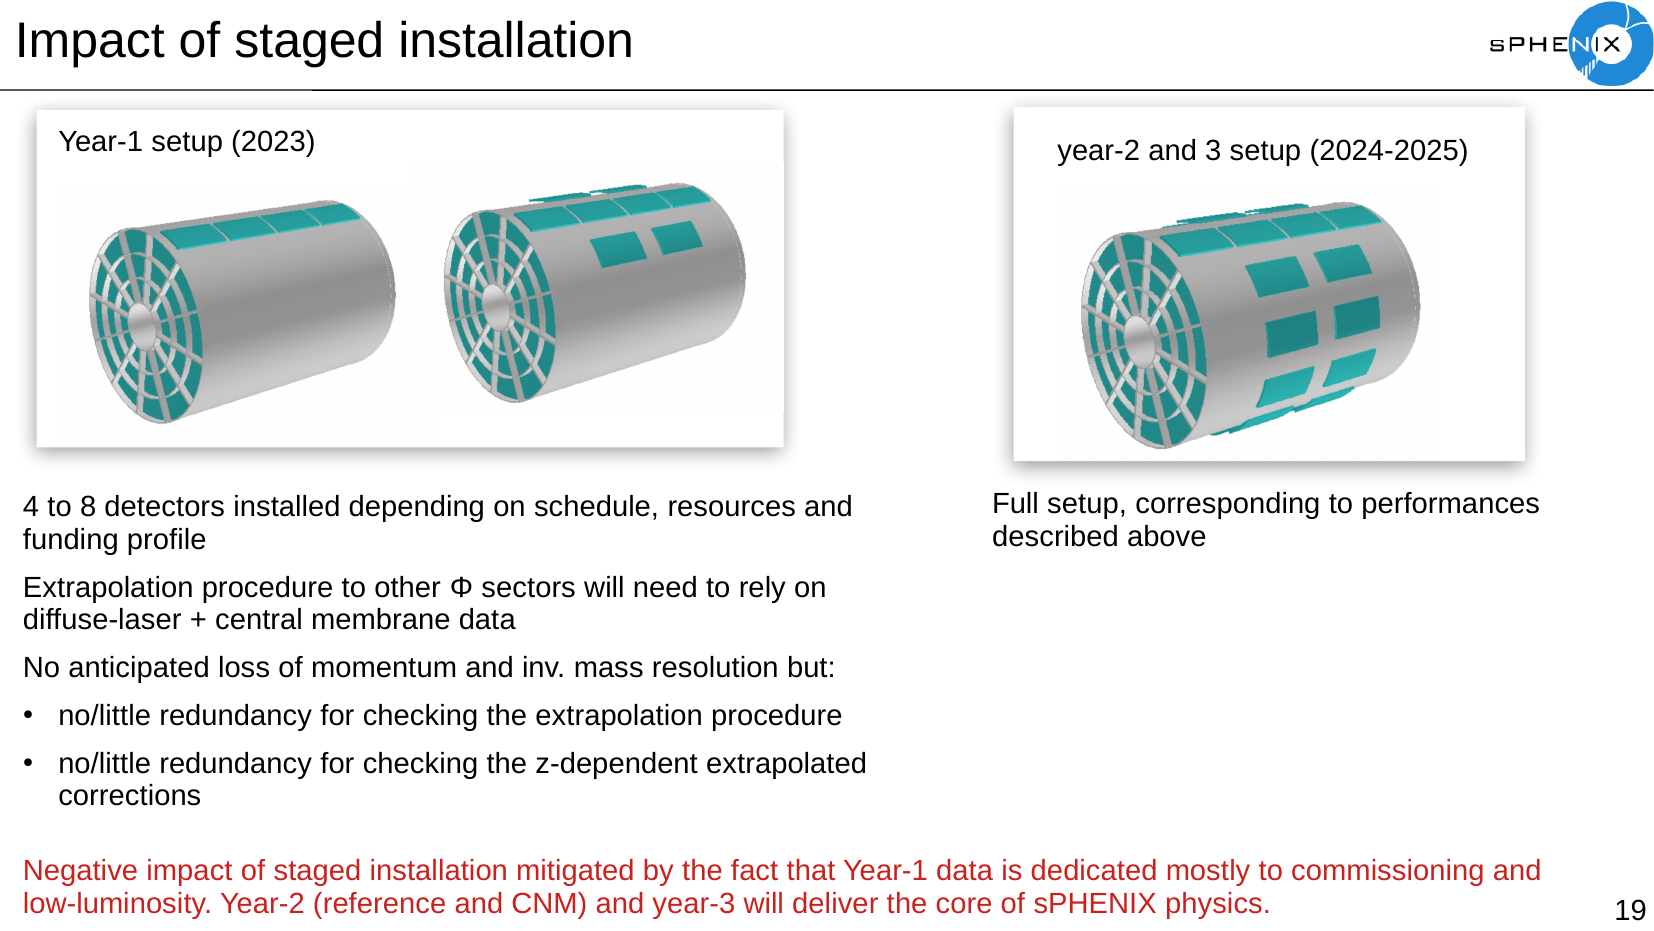

Impact of staged installation
year-2 and 3 setup (2024-2025)
Year-1 setup (2023)
Full setup, corresponding to performances described above
4 to 8 detectors installed depending on schedule, resources and funding profile
Extrapolation procedure to other Φ sectors will need to rely on diffuse-laser + central membrane data
No anticipated loss of momentum and inv. mass resolution but:
no/little redundancy for checking the extrapolation procedure
no/little redundancy for checking the z-dependent extrapolated corrections
Negative impact of staged installation mitigated by the fact that Year-1 data is dedicated mostly to commissioning and low-luminosity. Year-2 (reference and CNM) and year-3 will deliver the core of sPHENIX physics.